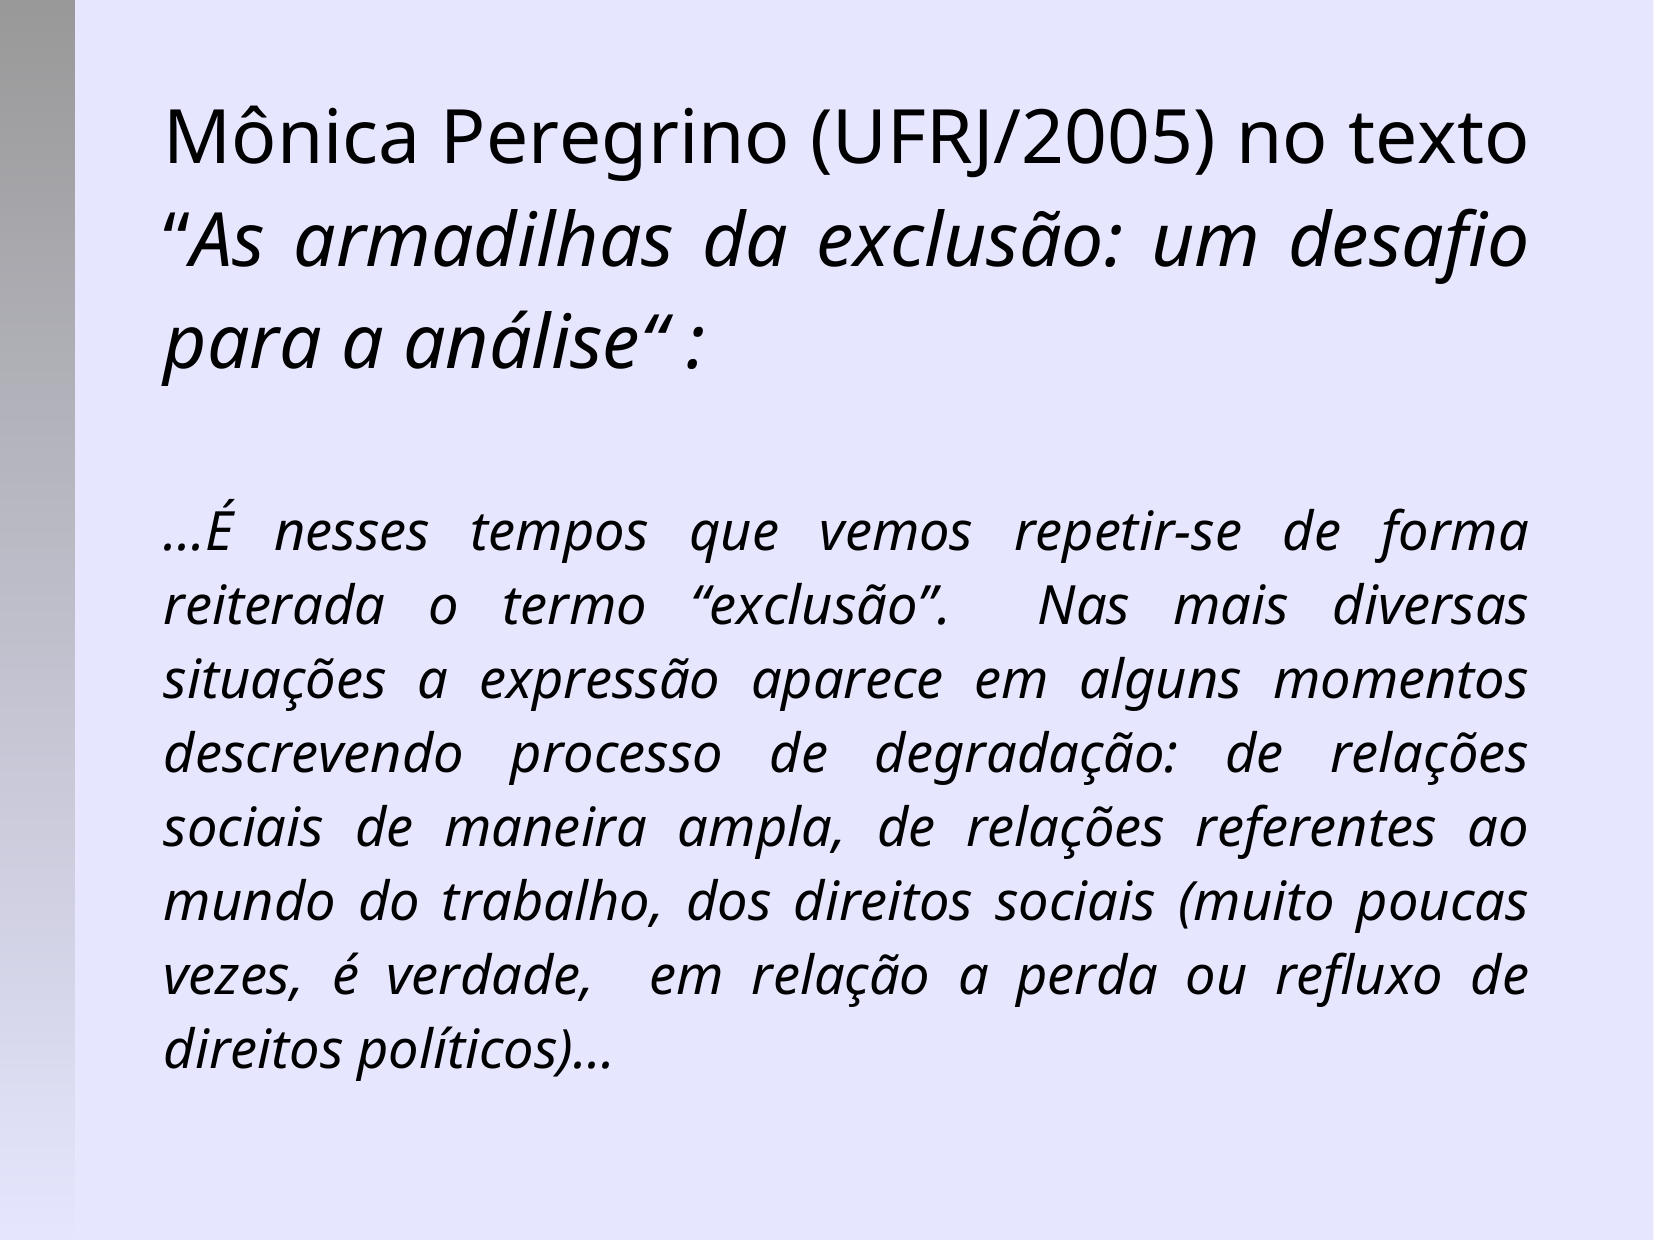

Mônica Peregrino (UFRJ/2005) no texto “As armadilhas da exclusão: um desafio para a análise“ :
...É nesses tempos que vemos repetir-se de forma reiterada o termo “exclusão”. Nas mais diversas situações a expressão aparece em alguns momentos descrevendo processo de degradação: de relações sociais de maneira ampla, de relações referentes ao mundo do trabalho, dos direitos sociais (muito poucas vezes, é verdade, em relação a perda ou refluxo de direitos políticos)...